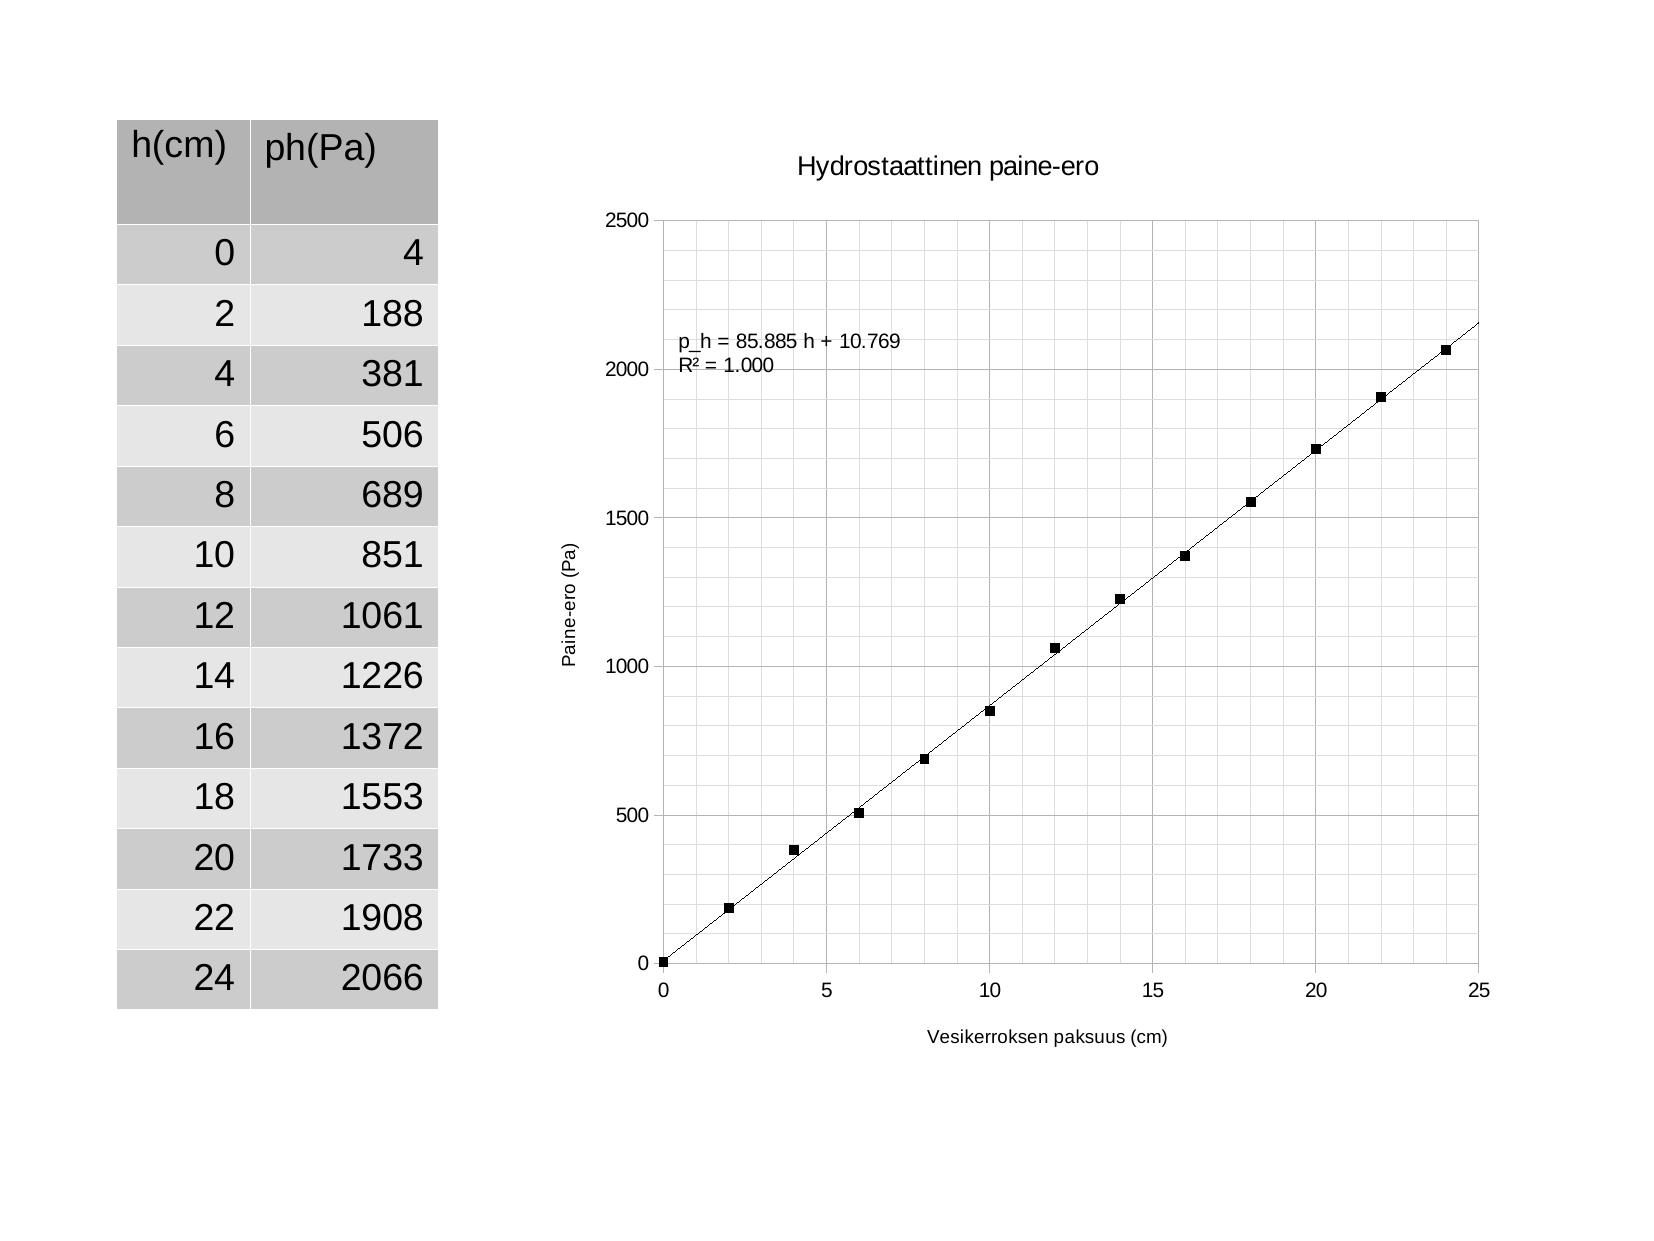

### Chart: Hydrostaattinen paine-ero
| Category | Sarake D |
|---|---|| h(cm) | ph(Pa) |
| --- | --- |
| 0 | 4 |
| 2 | 188 |
| 4 | 381 |
| 6 | 506 |
| 8 | 689 |
| 10 | 851 |
| 12 | 1061 |
| 14 | 1226 |
| 16 | 1372 |
| 18 | 1553 |
| 20 | 1733 |
| 22 | 1908 |
| 24 | 2066 |